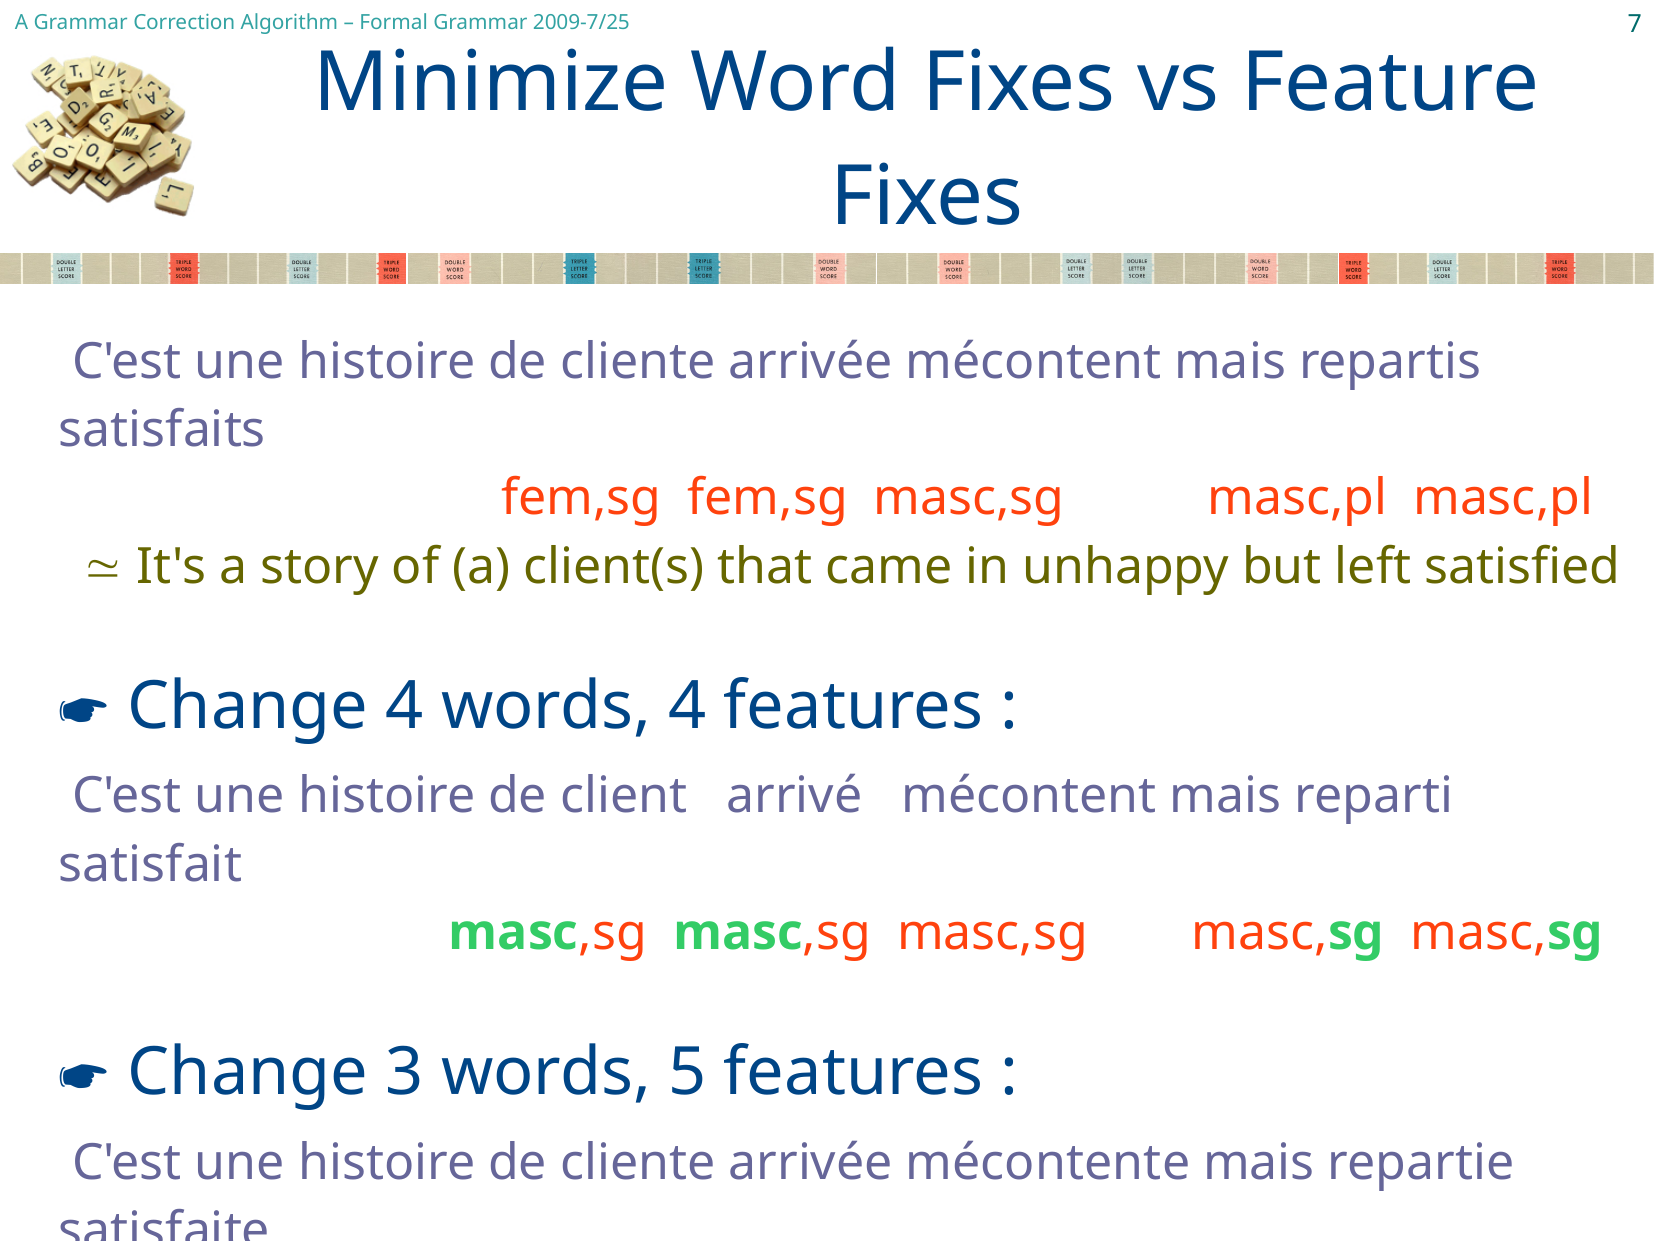

7
# Minimize Word Fixes vs Feature Fixes
 C'est une histoire de cliente arrivée mécontent mais repartis satisfaits
 fem,sg fem,sg masc,sg masc,pl masc,pl
 ≃ It's a story of (a) client(s) that came in unhappy but left satisfied
☛ Change 4 words, 4 features :
 C'est une histoire de client arrivé mécontent mais reparti satisfait
 masc,sg masc,sg masc,sg masc,sg masc,sg
☛ Change 3 words, 5 features :
 C'est une histoire de cliente arrivée mécontente mais repartie satisfaite
 fem,sg fem,sg fem,sg fem,sg fem,sg
 C'est une histoire de clients arrivés mécontents mais repartis satisfaits
 masc,pl masc,pl masc,pl masc,pl masc,pl